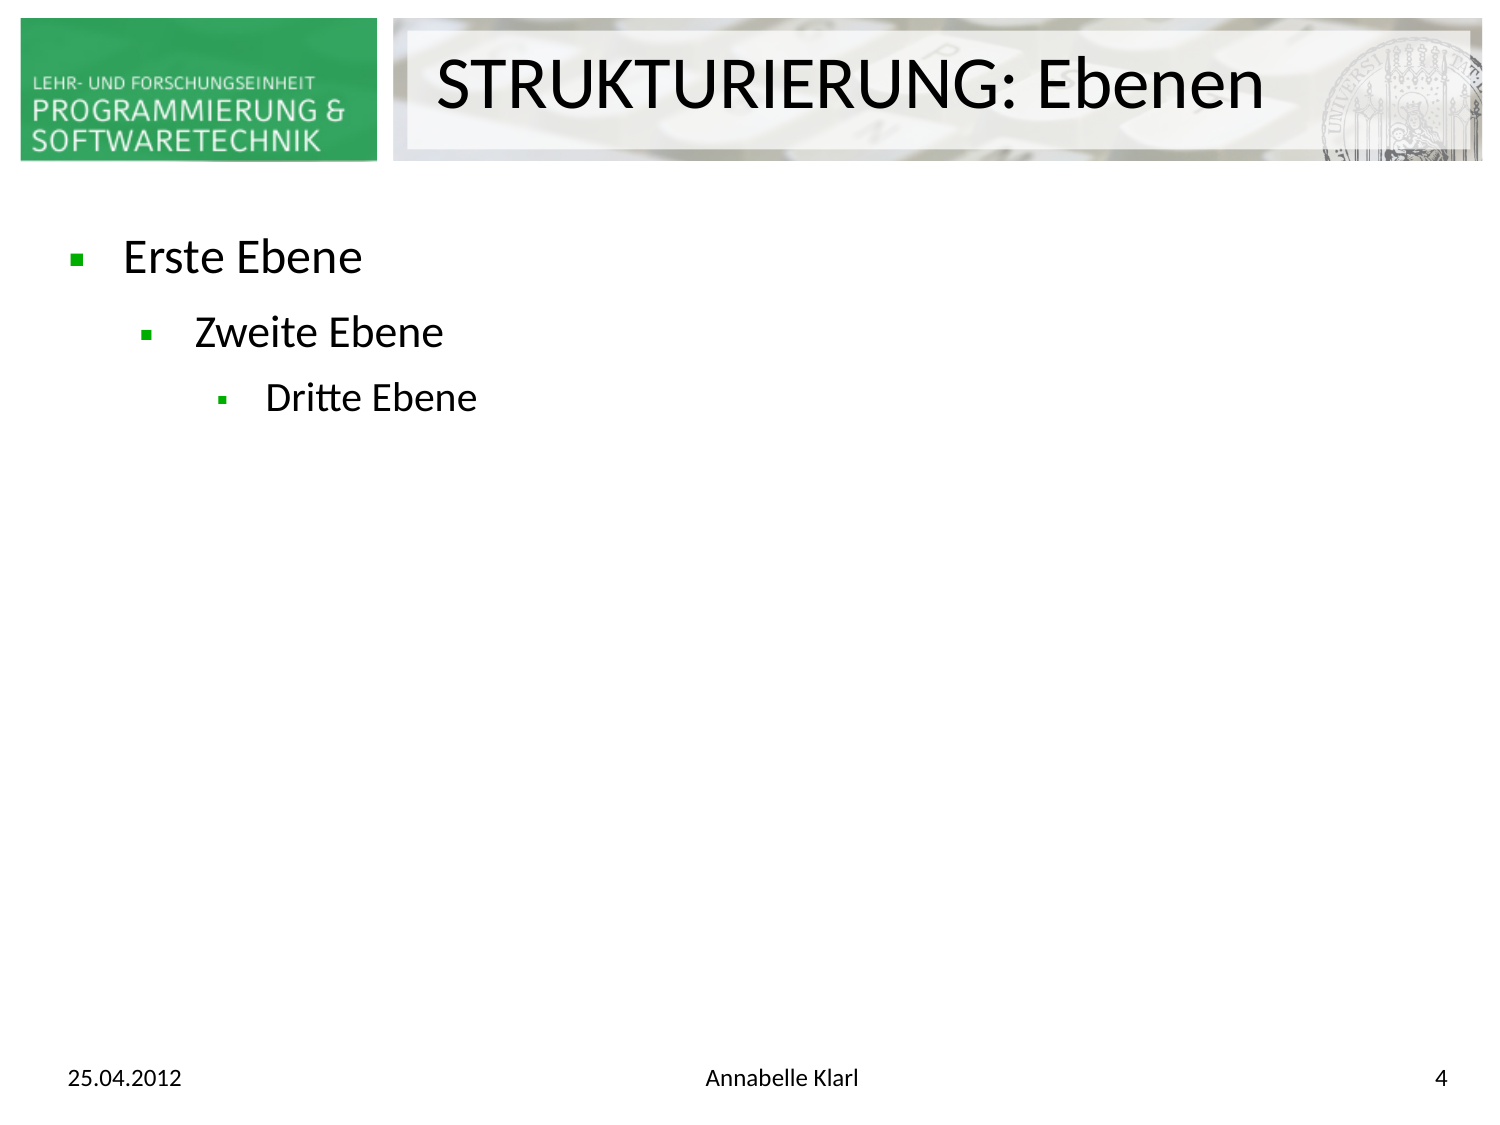

# STRUKTURIERUNG: Ebenen
Erste Ebene
Zweite Ebene
Dritte Ebene
4